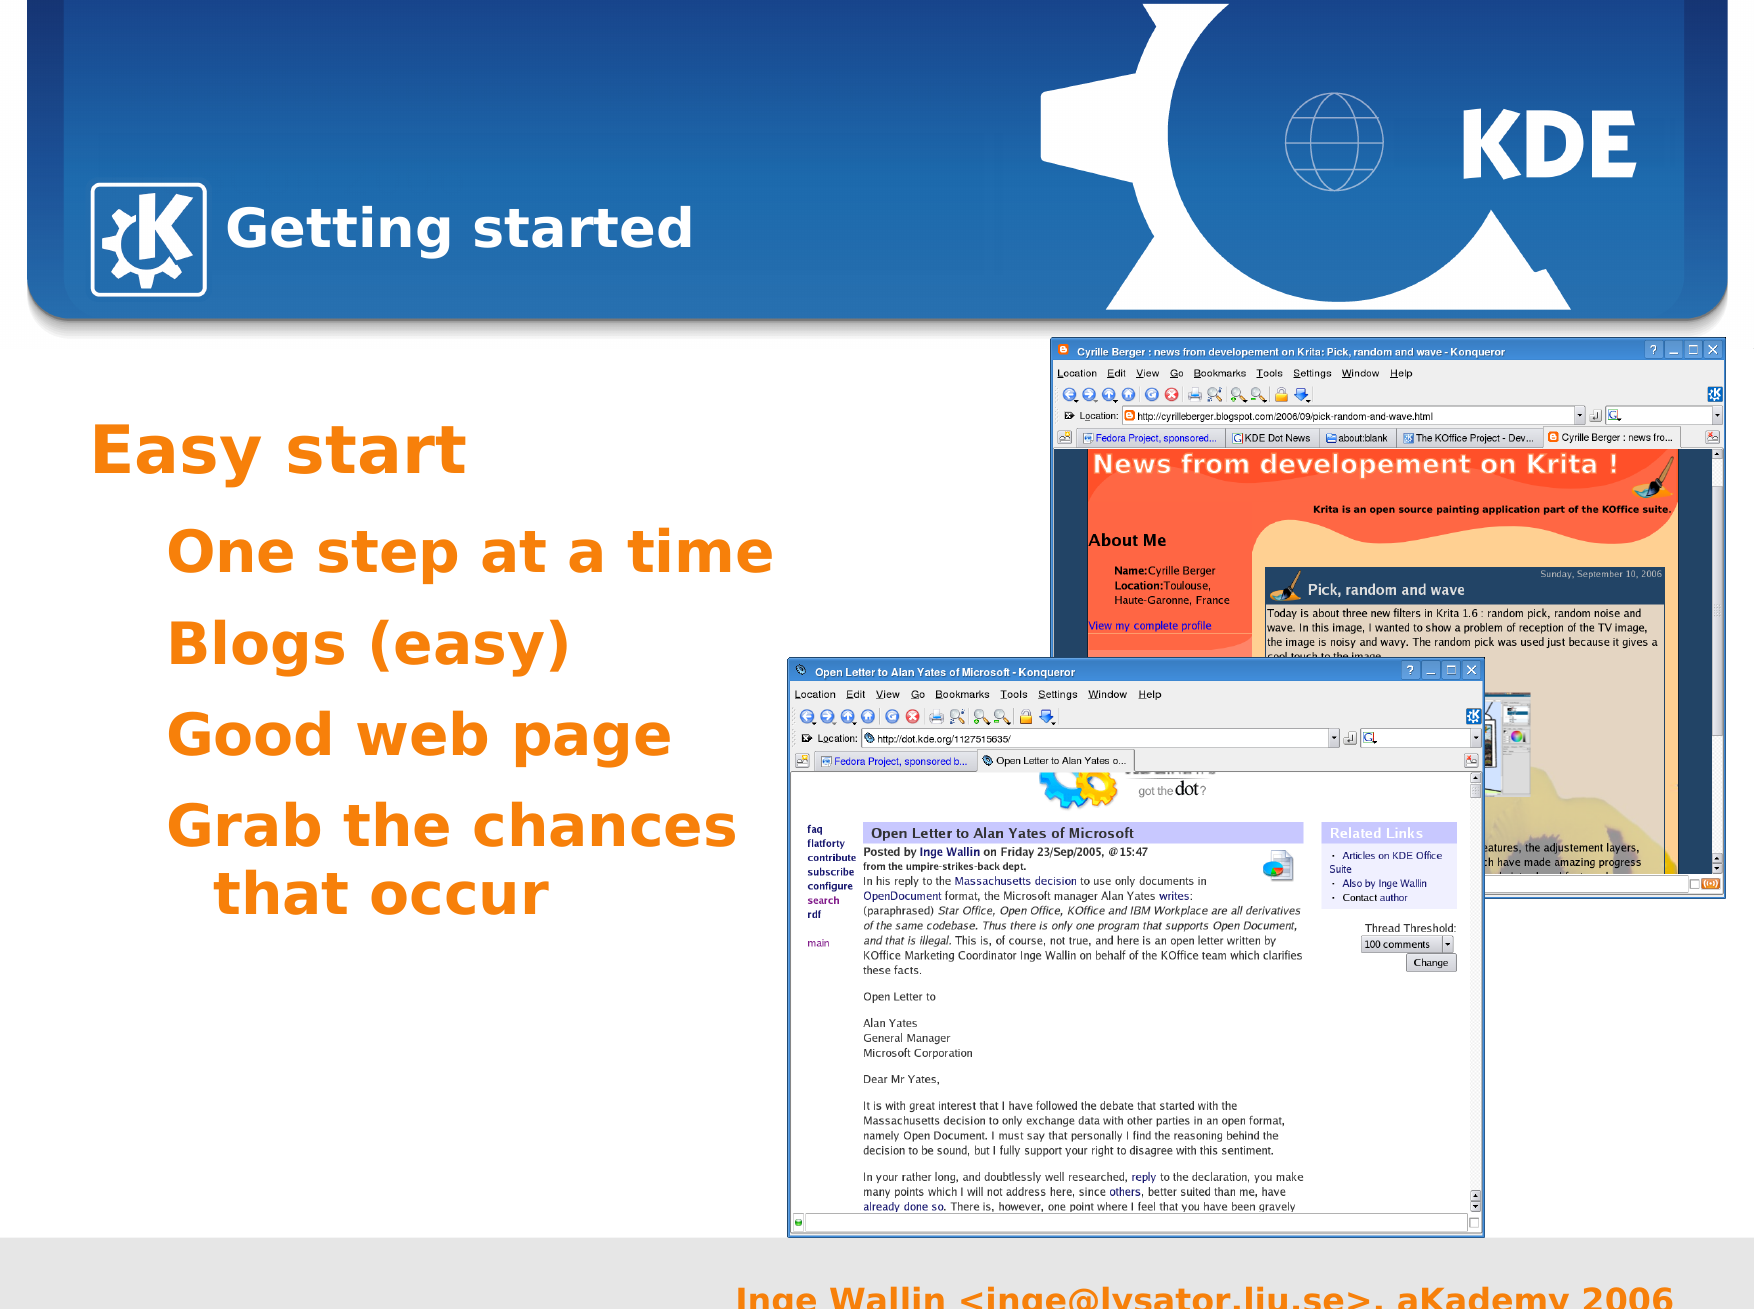

# Getting started
Easy start
One step at a time
Blogs (easy)
Good web page
Grab the chances
that occur